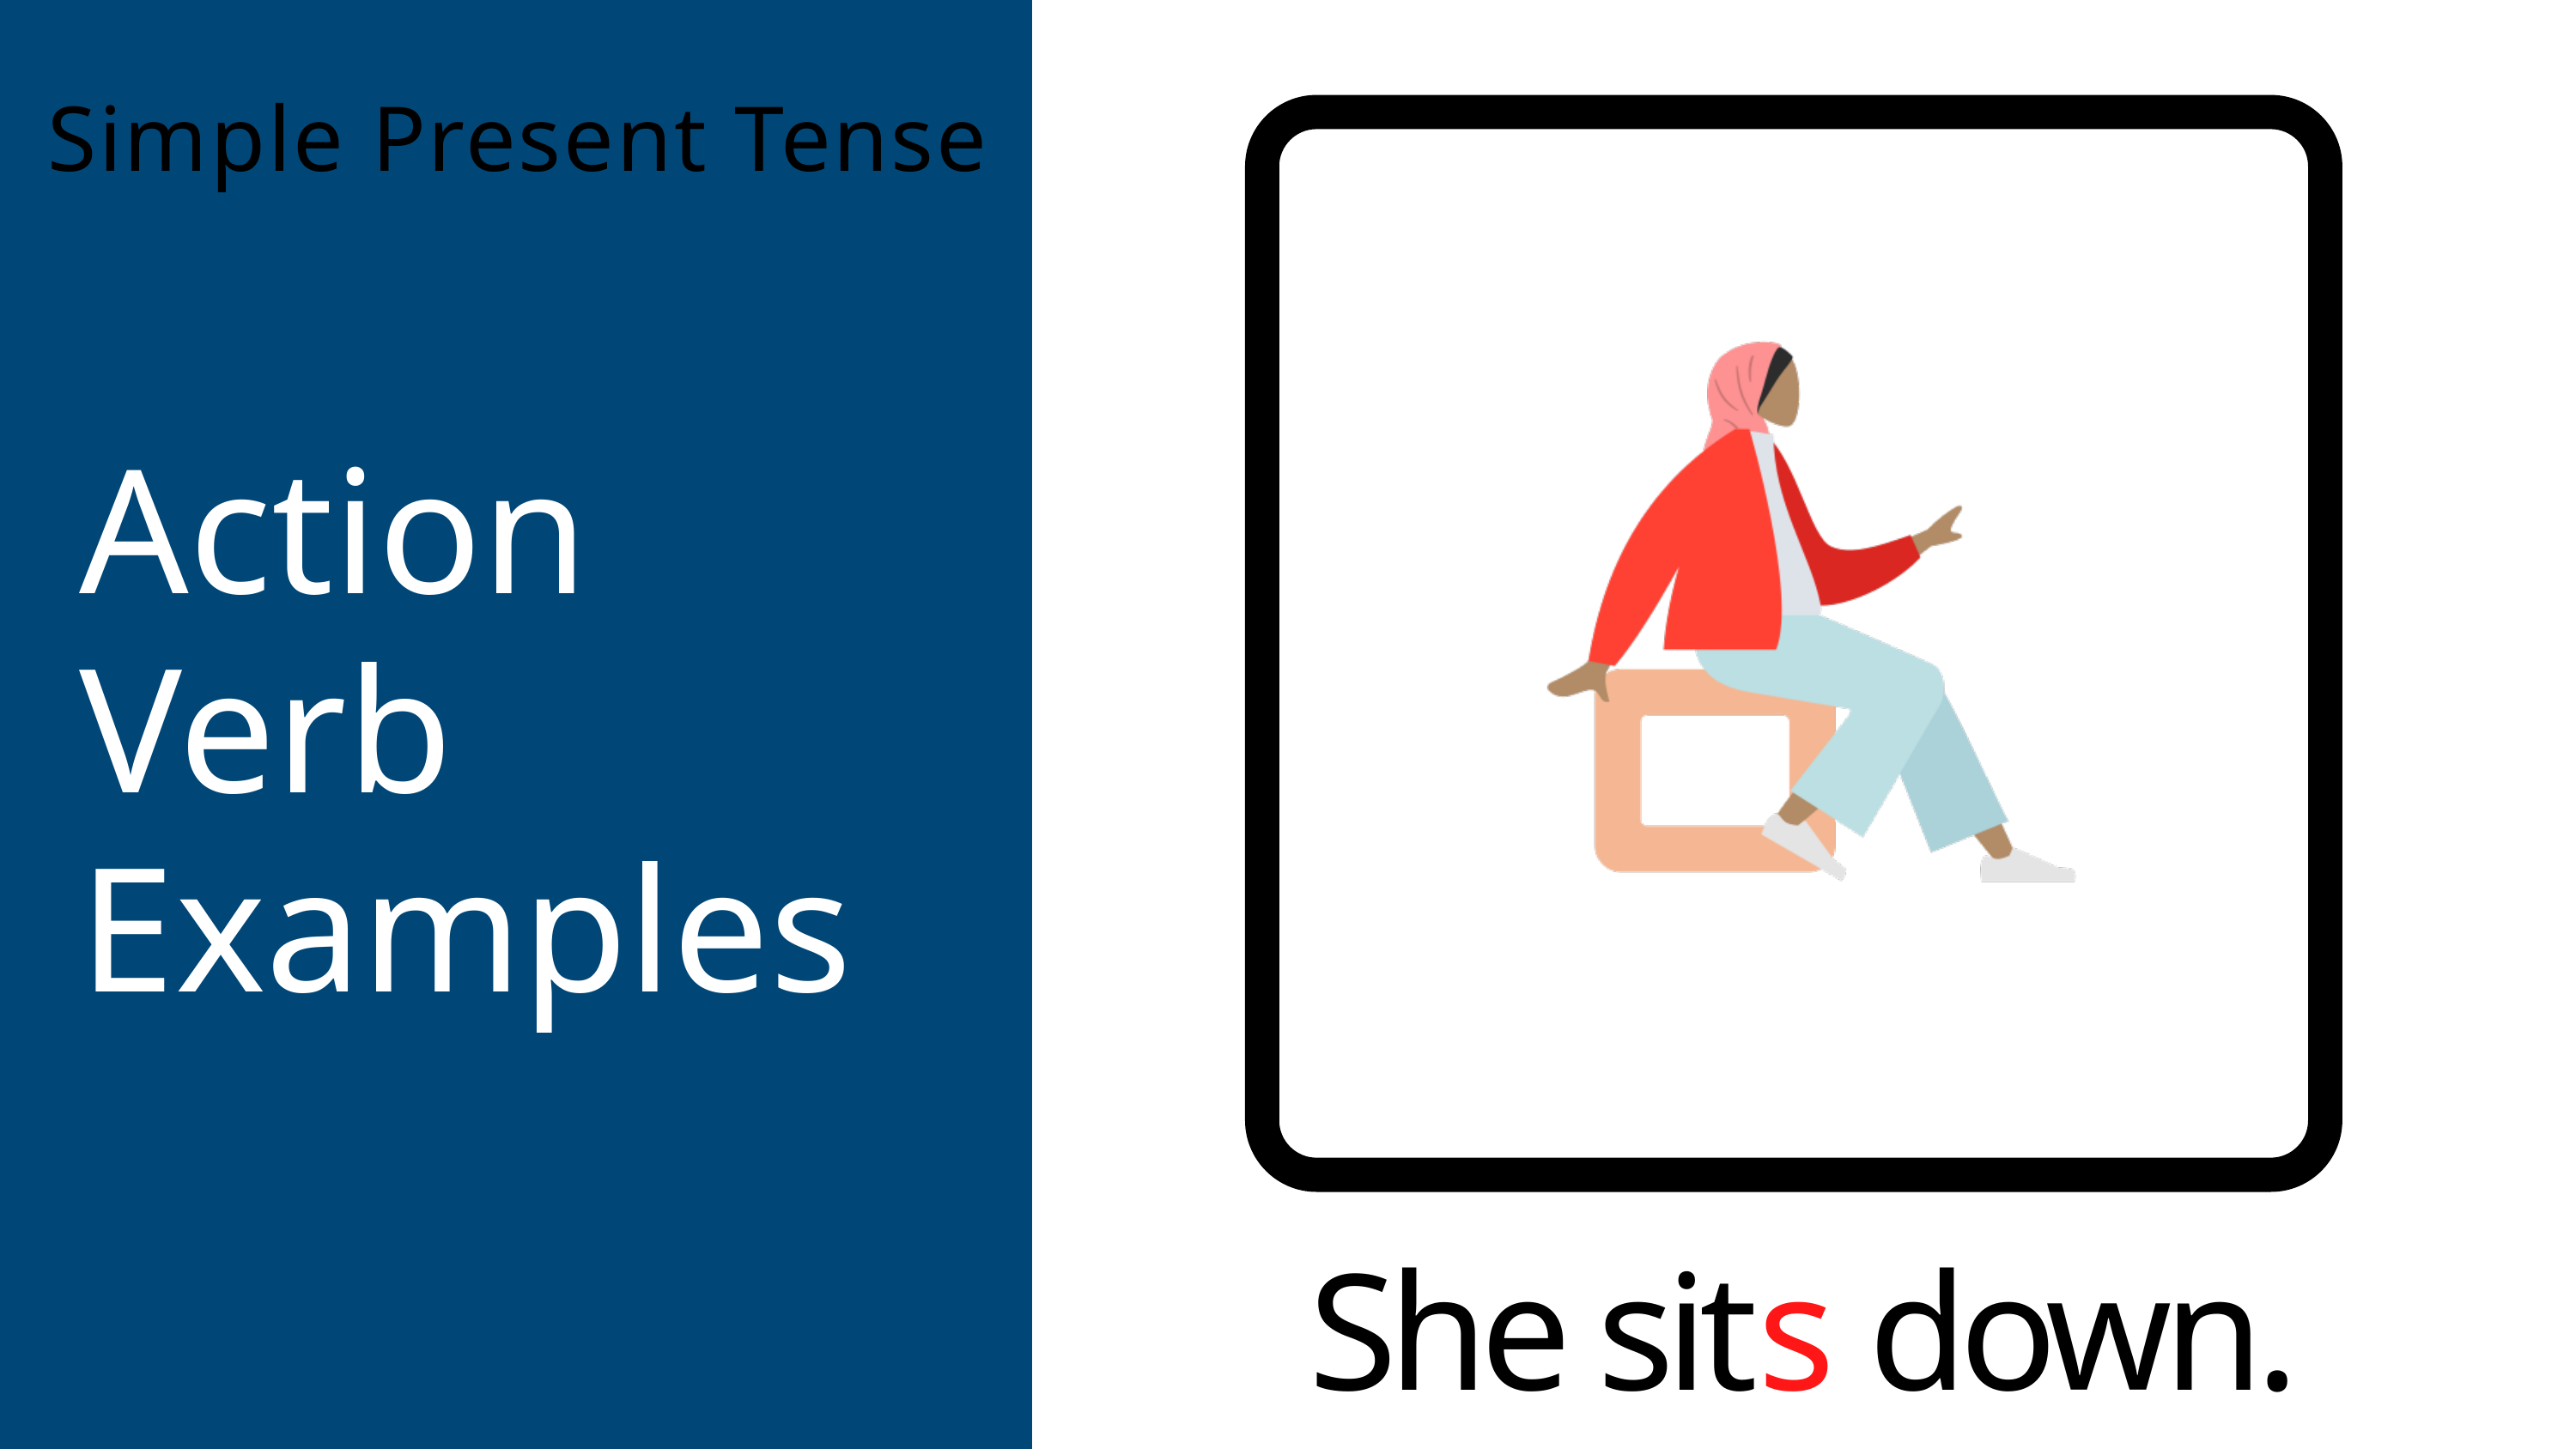

Simple Present Tense
Action Verb Examples
She sits down.